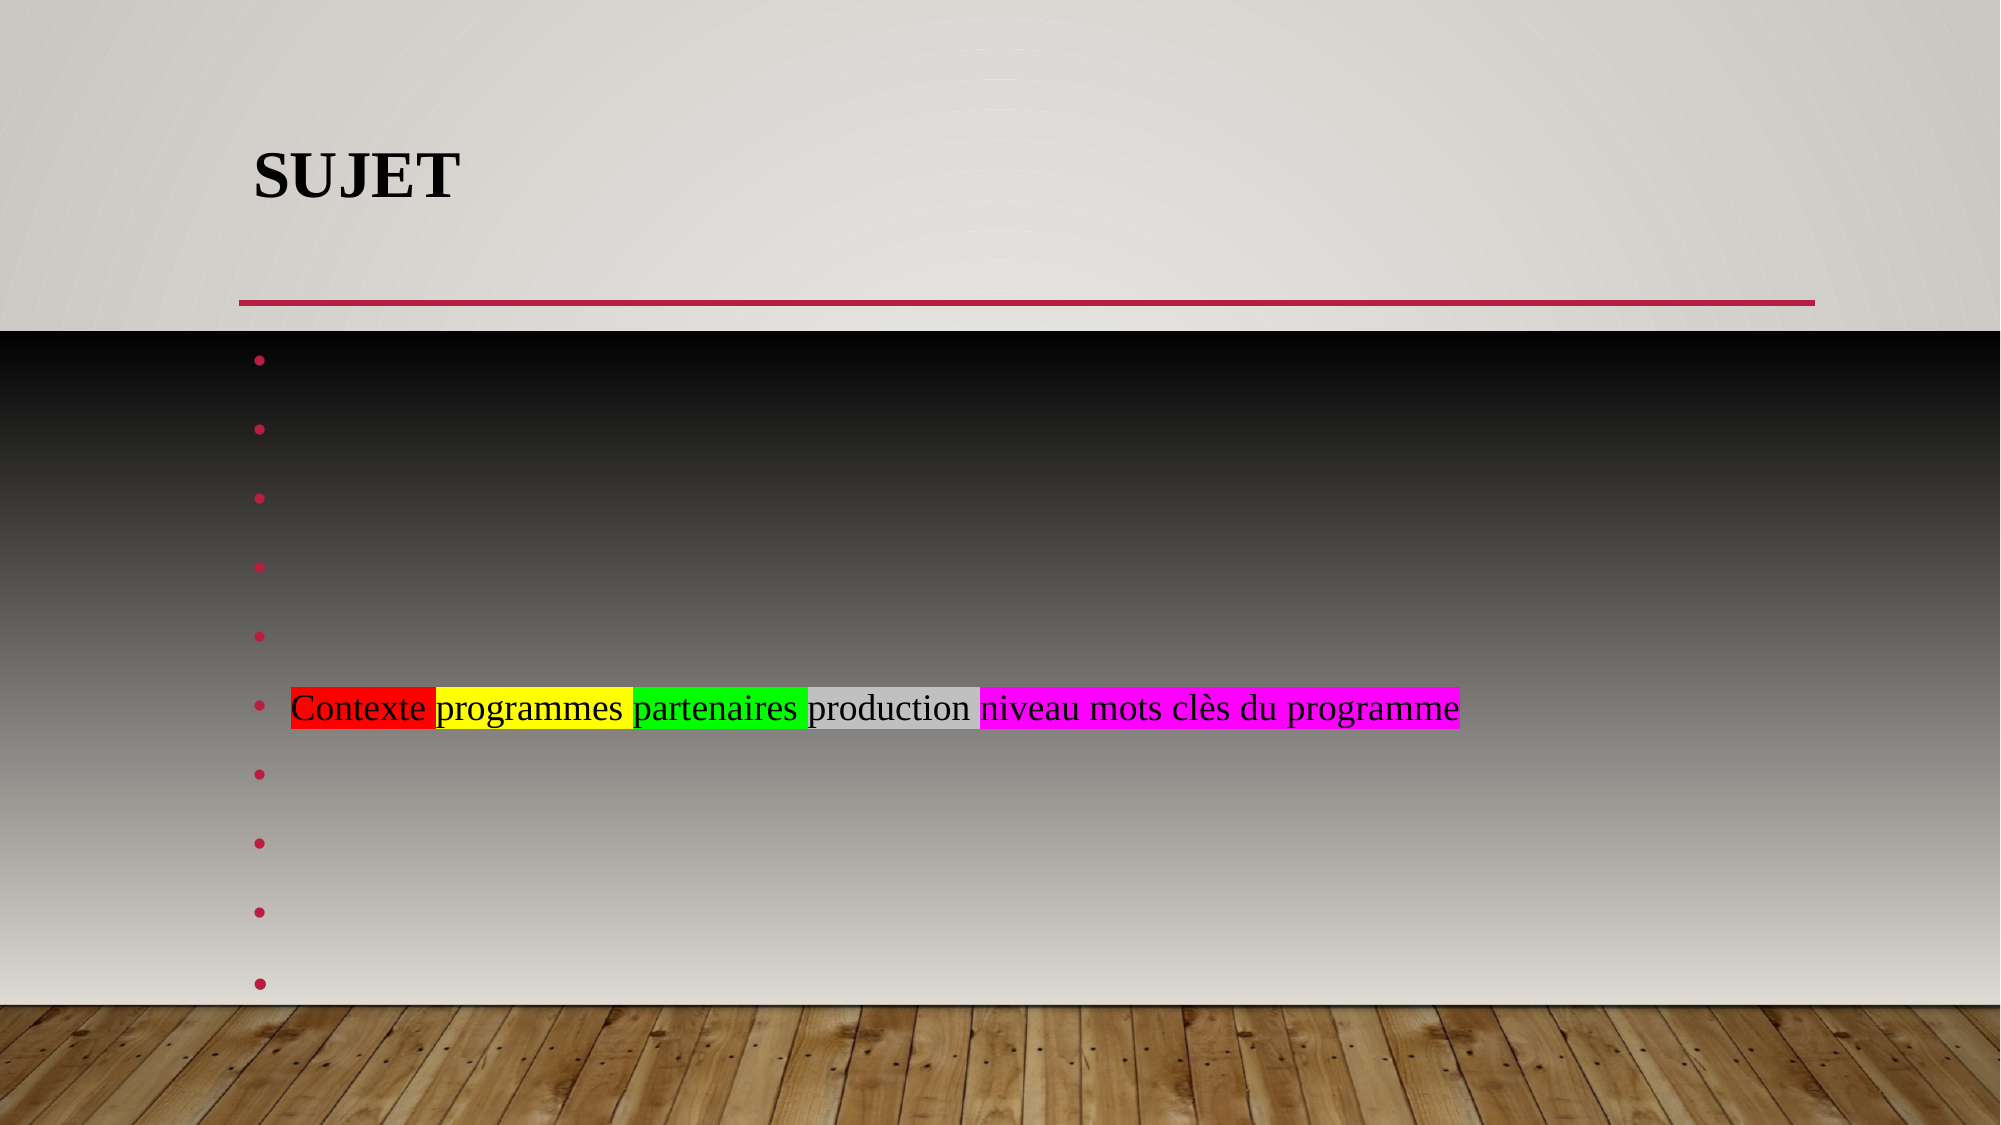

# Sujet
Contexte programmes partenaires production niveau mots clès du programme